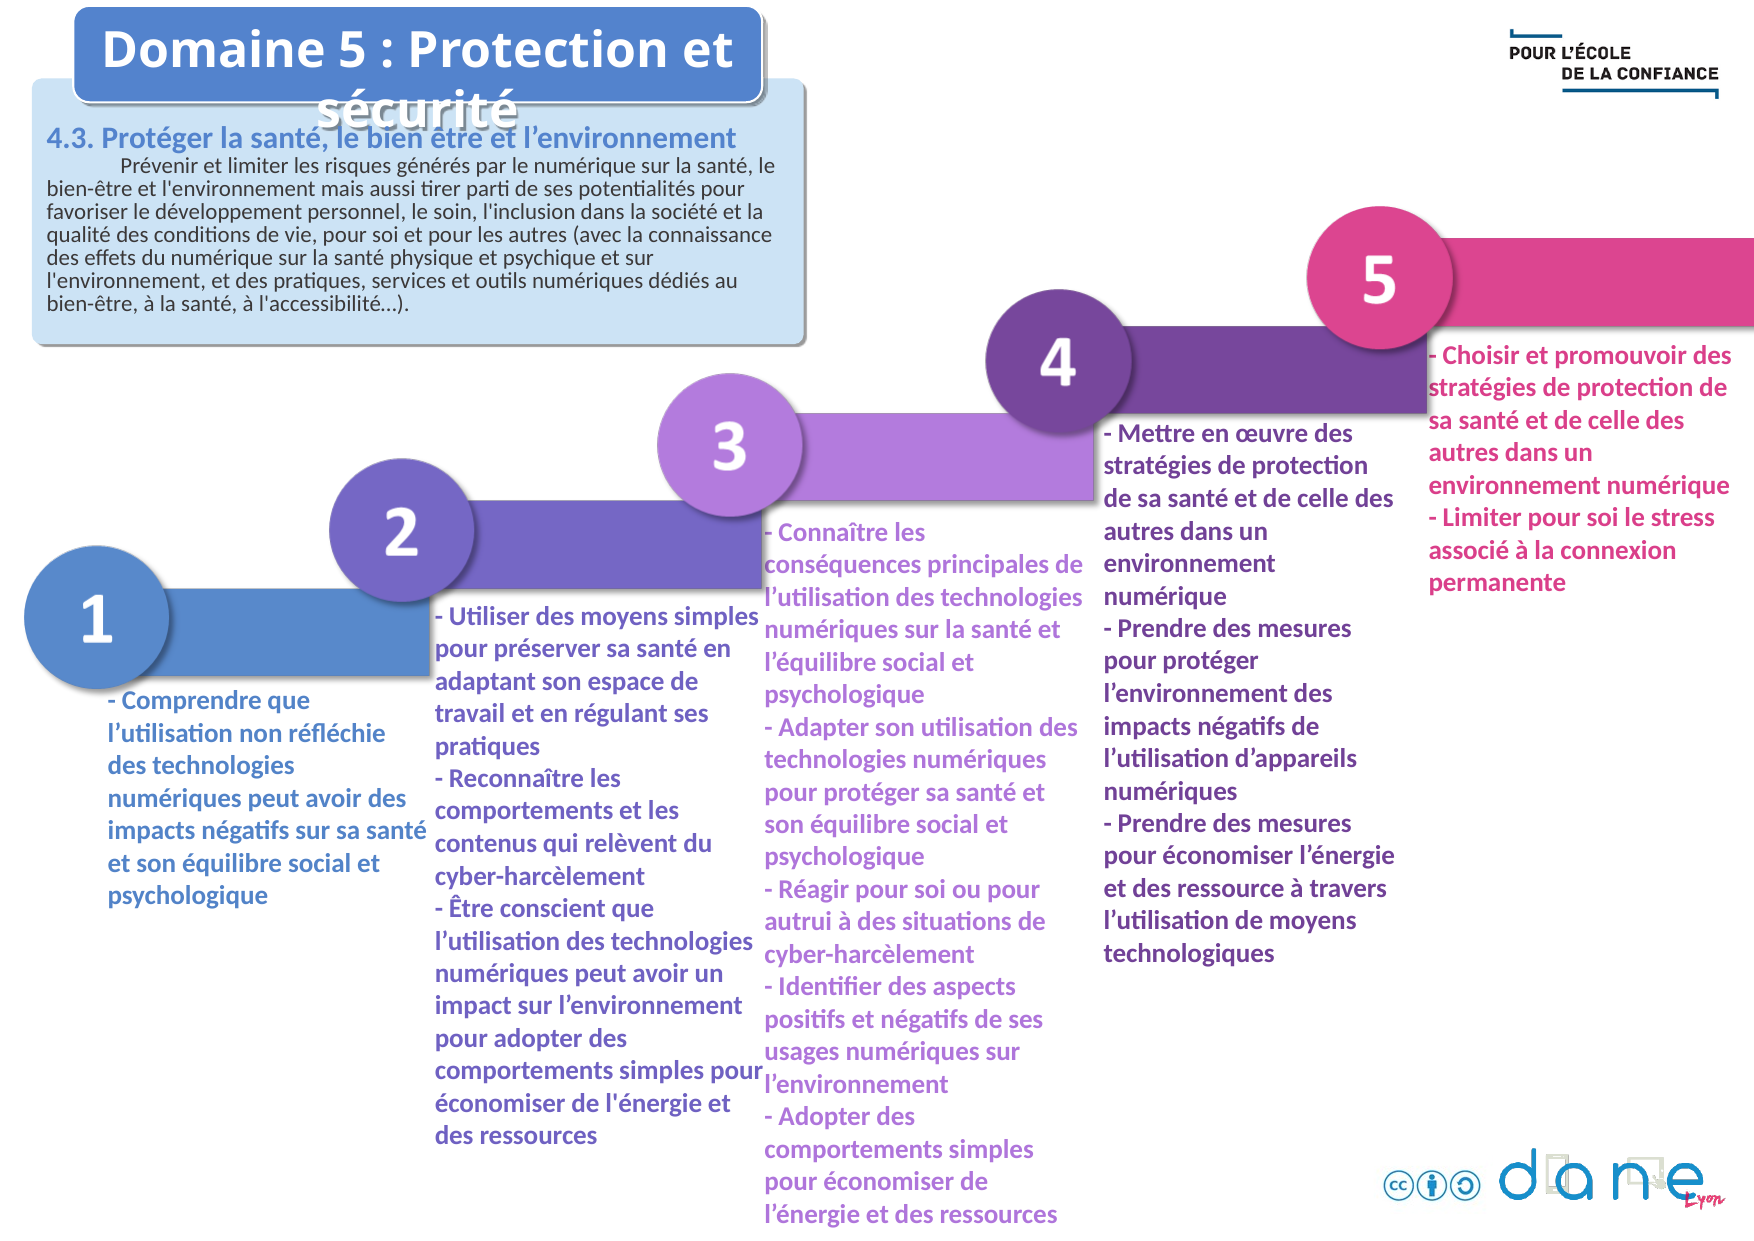

Domaine 5 : Protection et sécurité
4.3. Protéger la santé, le bien être et l’environnement
	Prévenir et limiter les risques générés par le numérique sur la santé, le bien-être et l'environnement mais aussi tirer parti de ses potentialités pour favoriser le développement personnel, le soin, l'inclusion dans la société et la qualité des conditions de vie, pour soi et pour les autres (avec la connaissance des effets du numérique sur la santé physique et psychique et sur l'environnement, et des pratiques, services et outils numériques dédiés au bien-être, à la santé, à l'accessibilité…).
- Choisir et promouvoir des stratégies de protection de sa santé et de celle des autres dans un environnement numérique
- Limiter pour soi le stress associé à la connexion permanente
- Mettre en œuvre des stratégies de protection de sa santé et de celle des autres dans un environnement numérique
- Prendre des mesures pour protéger l’environnement des impacts négatifs de l’utilisation d’appareils numériques
- Prendre des mesures pour économiser l’énergie et des ressource à travers l’utilisation de moyens technologiques
- Connaître les conséquences principales de l’utilisation des technologies numériques sur la santé et l’équilibre social et psychologique
- Adapter son utilisation des technologies numériques pour protéger sa santé et son équilibre social et psychologique
- Réagir pour soi ou pour autrui à des situations de cyber-harcèlement
- Identifier des aspects positifs et négatifs de ses usages numériques sur l’environnement
- Adopter des comportements simples pour économiser de l’énergie et des ressources
- Utiliser des moyens simples pour préserver sa santé en adaptant son espace de travail et en régulant ses pratiques
- Reconnaître les comportements et les contenus qui relèvent du cyber-harcèlement
- Être conscient que l’utilisation des technologies numériques peut avoir un impact sur l’environnement pour adopter des comportements simples pour économiser de l'énergie et des ressources
- Comprendre que l’utilisation non réfléchie des technologies numériques peut avoir des impacts négatifs sur sa santé et son équilibre social et psychologique